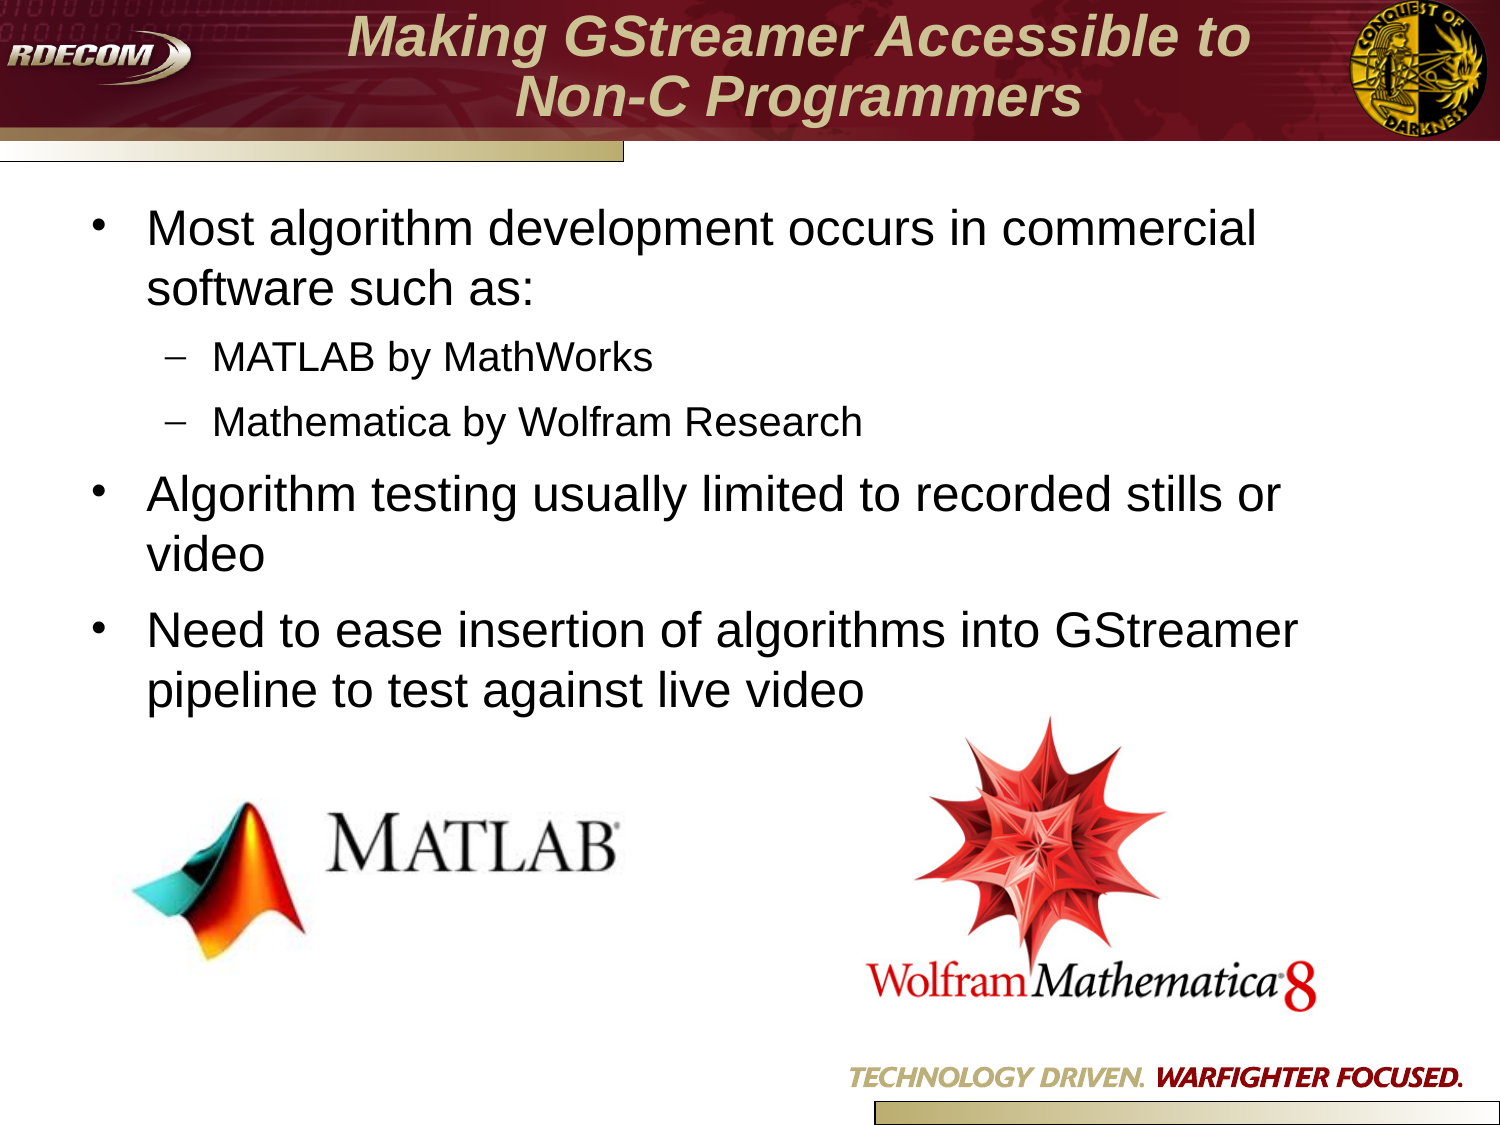

# Making GStreamer Accessible to Non-C Programmers
Most algorithm development occurs in commercial software such as:
MATLAB by MathWorks
Mathematica by Wolfram Research
Algorithm testing usually limited to recorded stills or video
Need to ease insertion of algorithms into GStreamer pipeline to test against live video